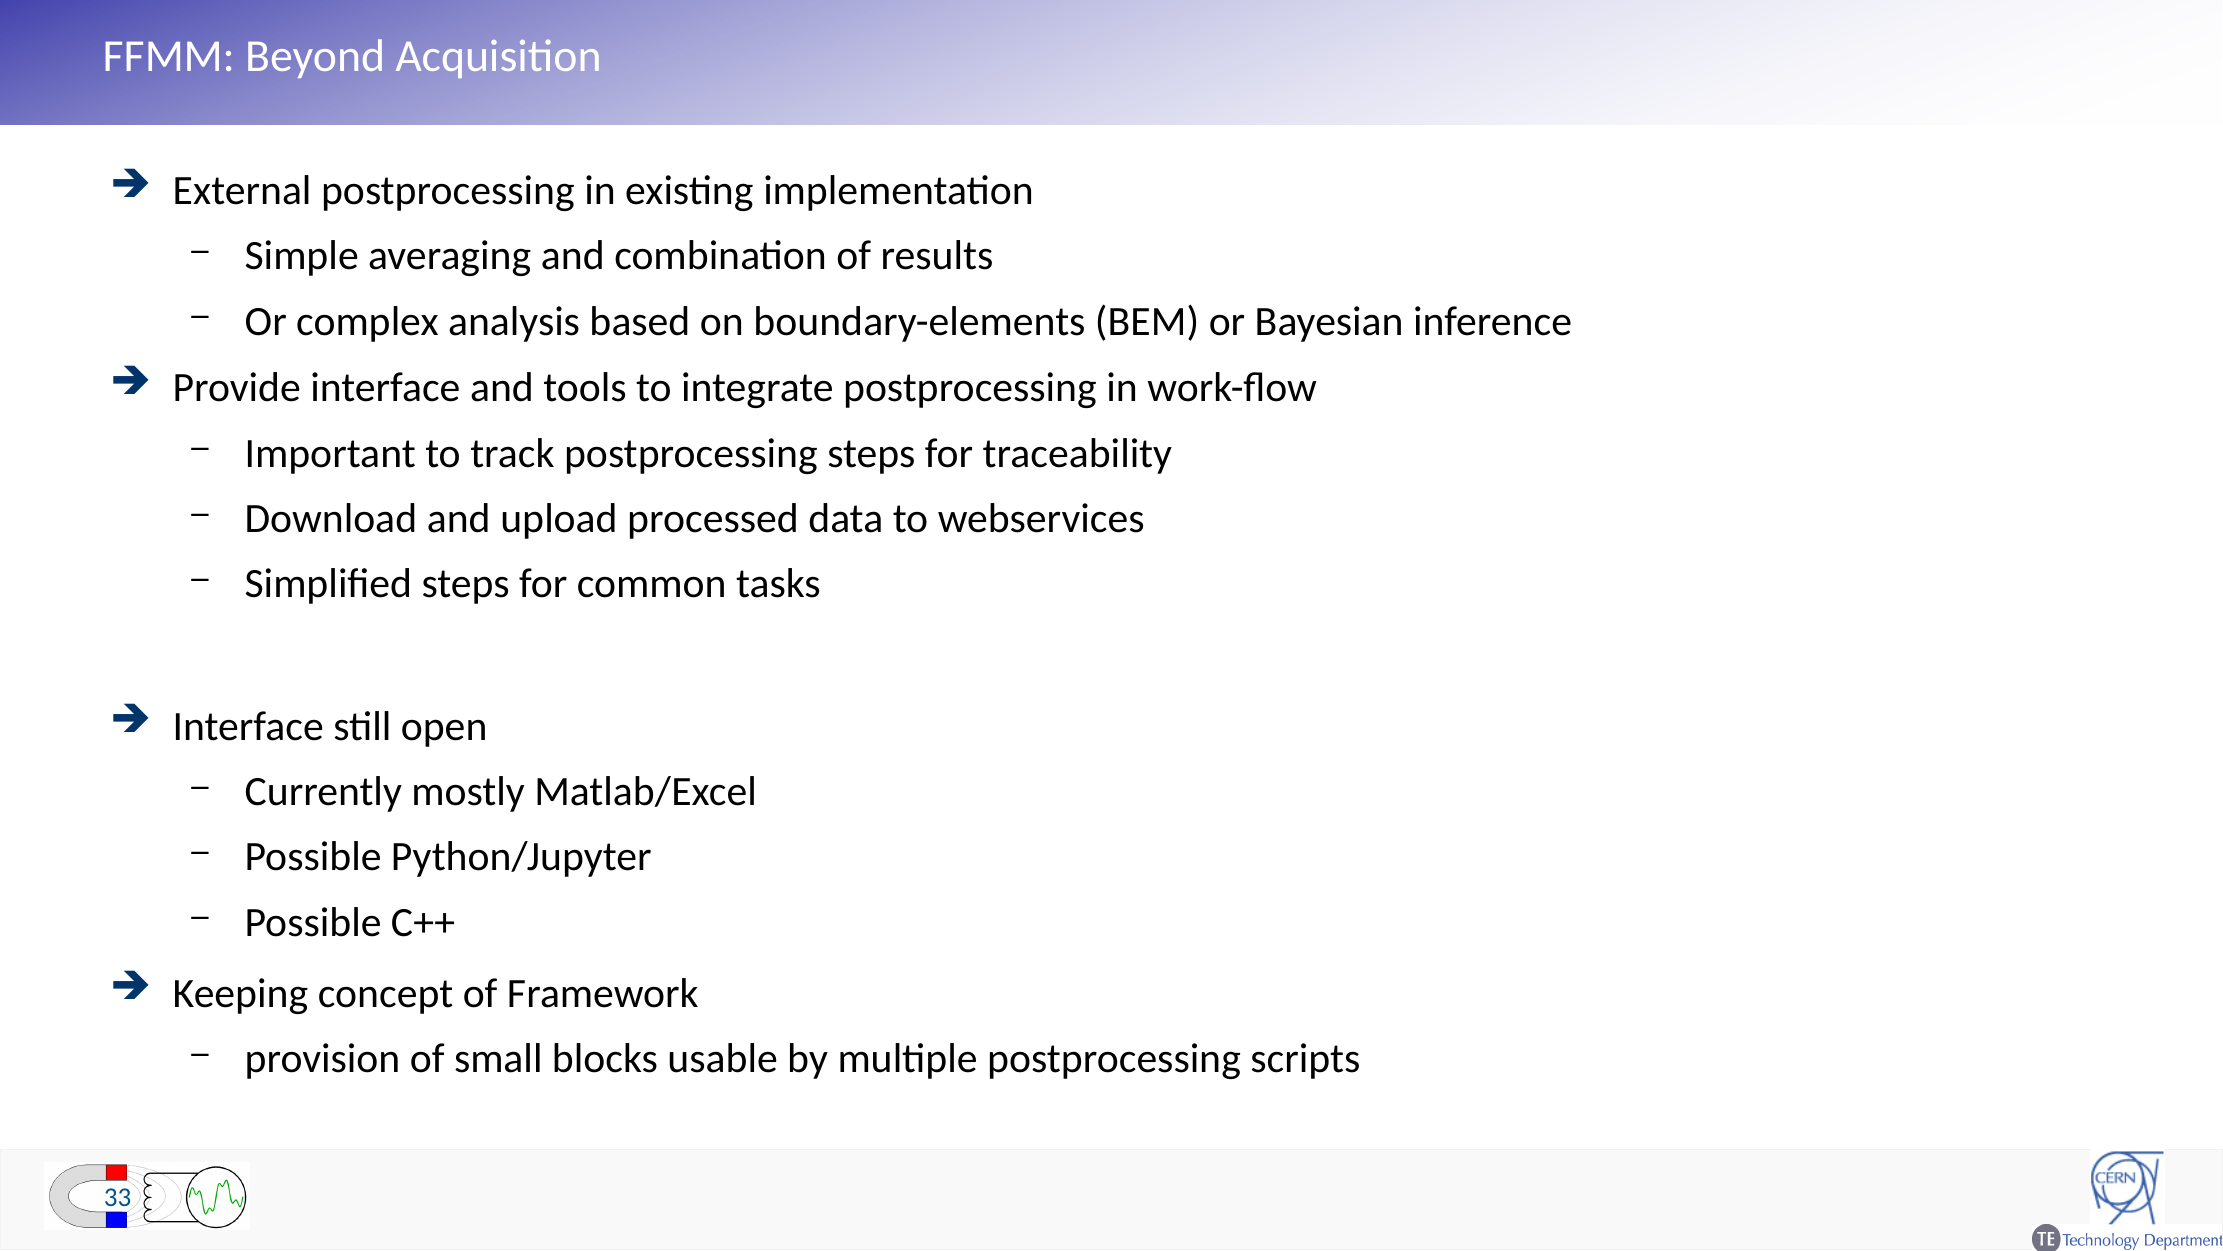

# FFMM: Beyond Acquisition
External postprocessing in existing implementation
Simple averaging and combination of results
Or complex analysis based on boundary-elements (BEM) or Bayesian inference
Provide interface and tools to integrate postprocessing in work-flow
Important to track postprocessing steps for traceability
Download and upload processed data to webservices
Simplified steps for common tasks
Interface still open
Currently mostly Matlab/Excel
Possible Python/Jupyter
Possible C++
Keeping concept of Framework
provision of small blocks usable by multiple postprocessing scripts